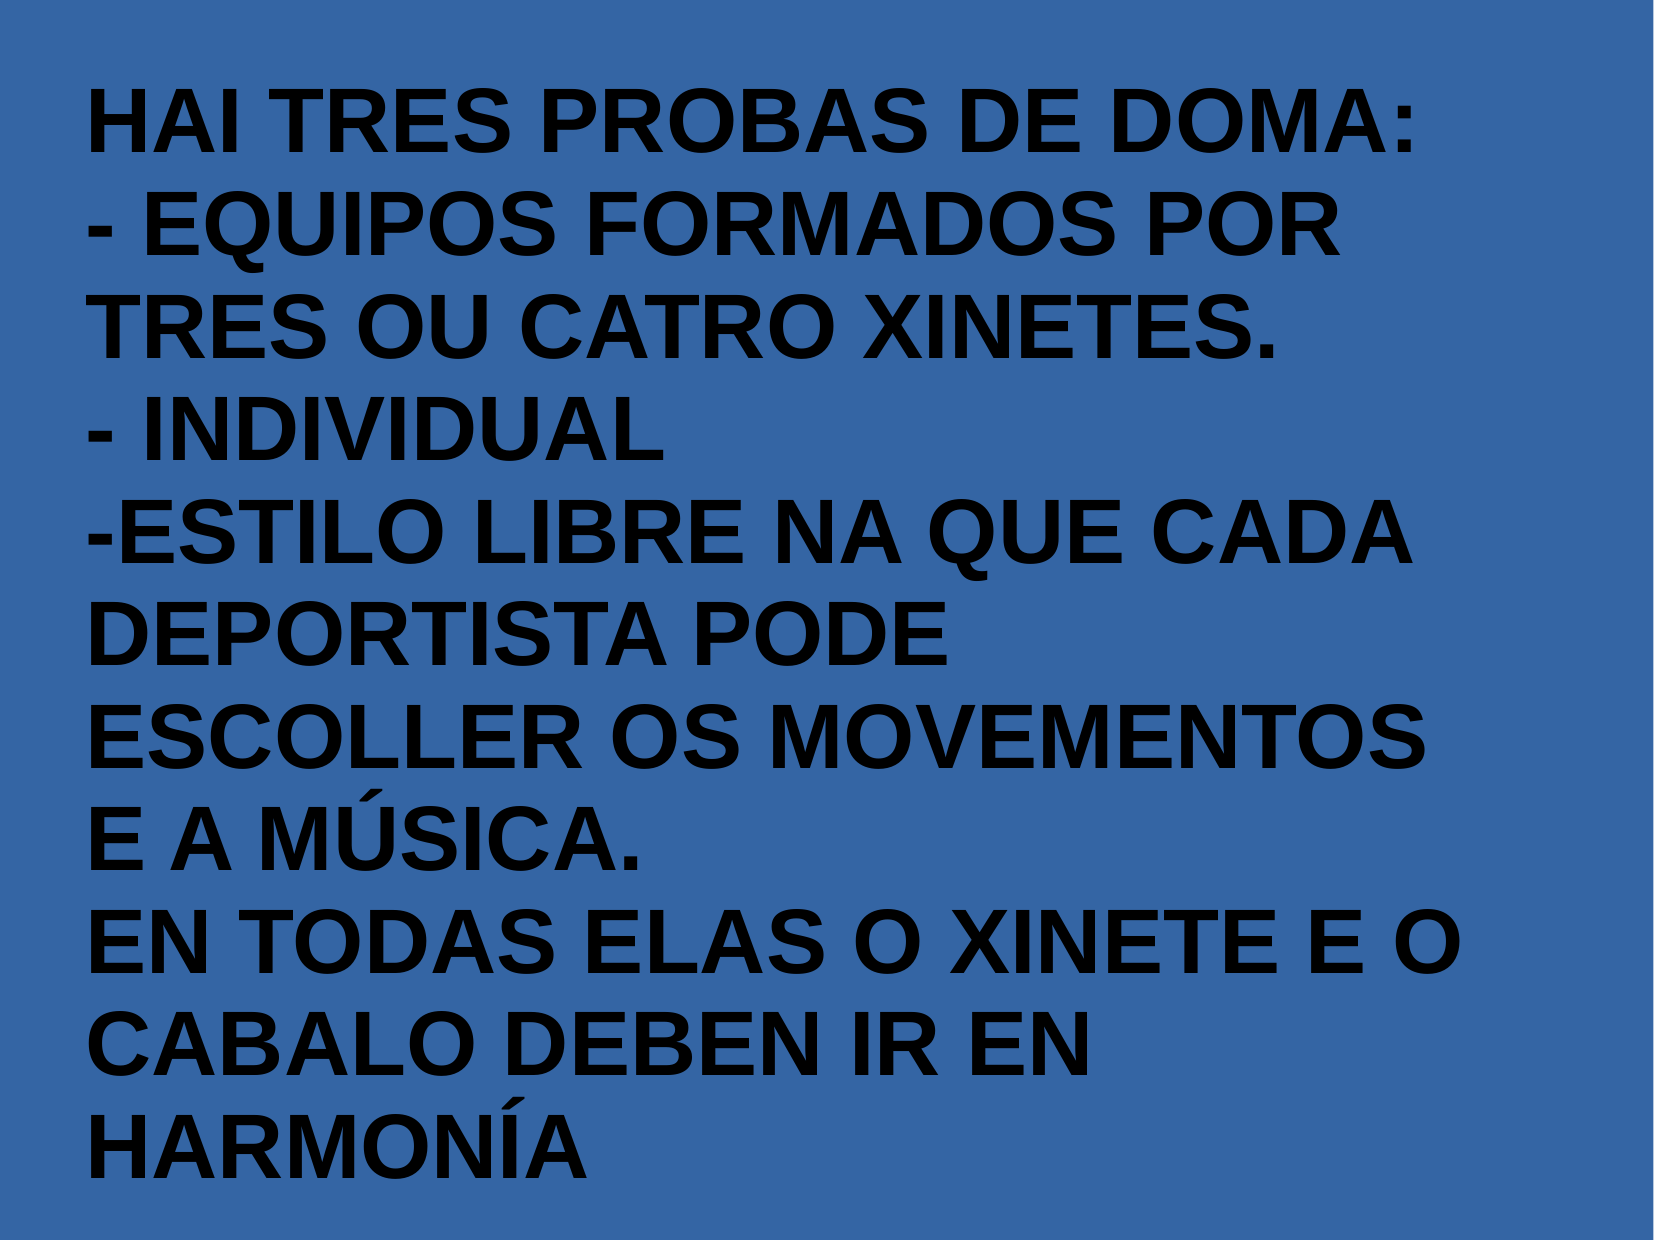

HAI TRES PROBAS DE DOMA:
- EQUIPOS FORMADOS POR TRES OU CATRO XINETES.
- INDIVIDUAL
-ESTILO LIBRE NA QUE CADA DEPORTISTA PODE ESCOLLER OS MOVEMENTOS E A MÚSICA.
EN TODAS ELAS O XINETE E O CABALO DEBEN IR EN HARMONÍA